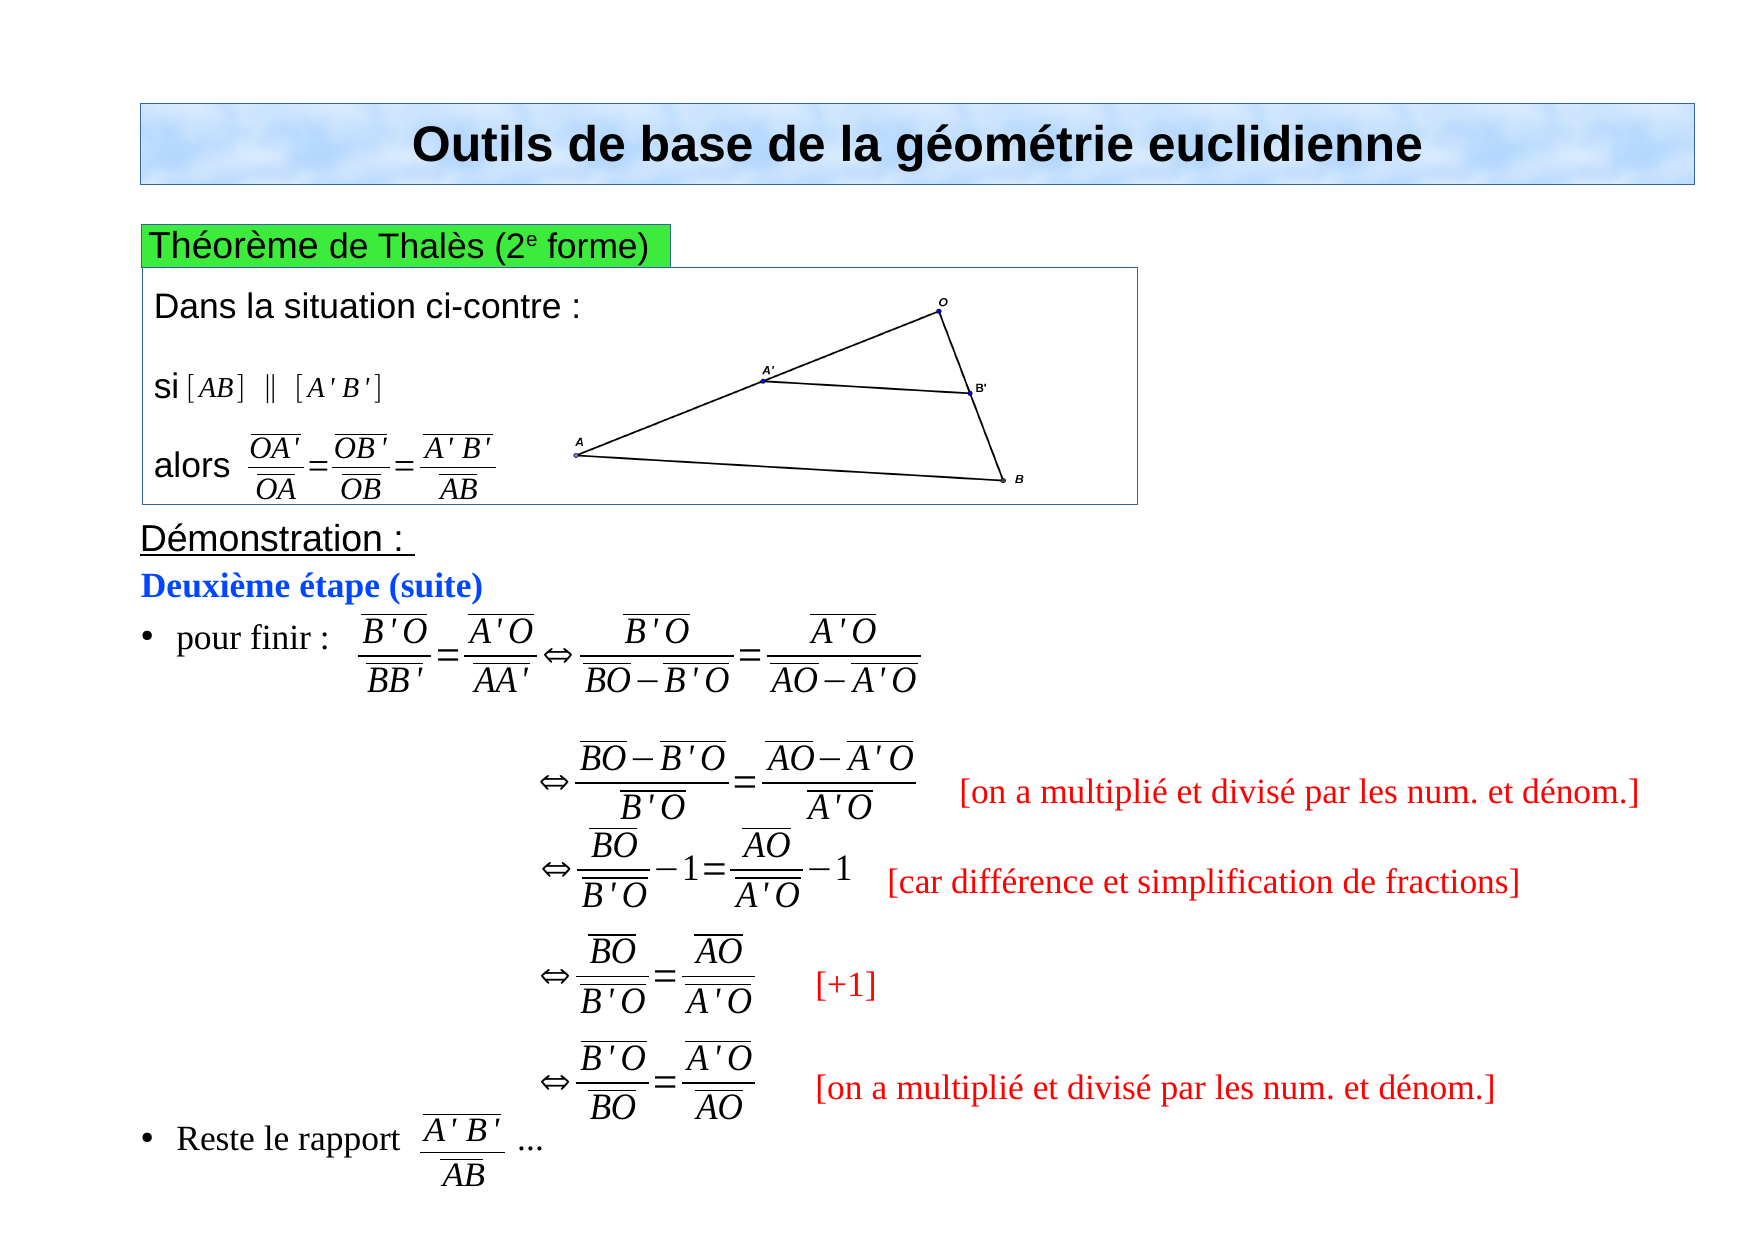

Outils de base de la géométrie euclidienne
Théorème de Thalès (2e forme)
Dans la situation ci-contre :
si
alors
Démonstration :
Deuxième étape (suite)
pour finir :
 [on a multiplié et divisé par les num. et dénom.]
 [car différence et simplification de fractions]
 [+1]
 [on a multiplié et divisé par les num. et dénom.]
Reste le rapport ...
implication